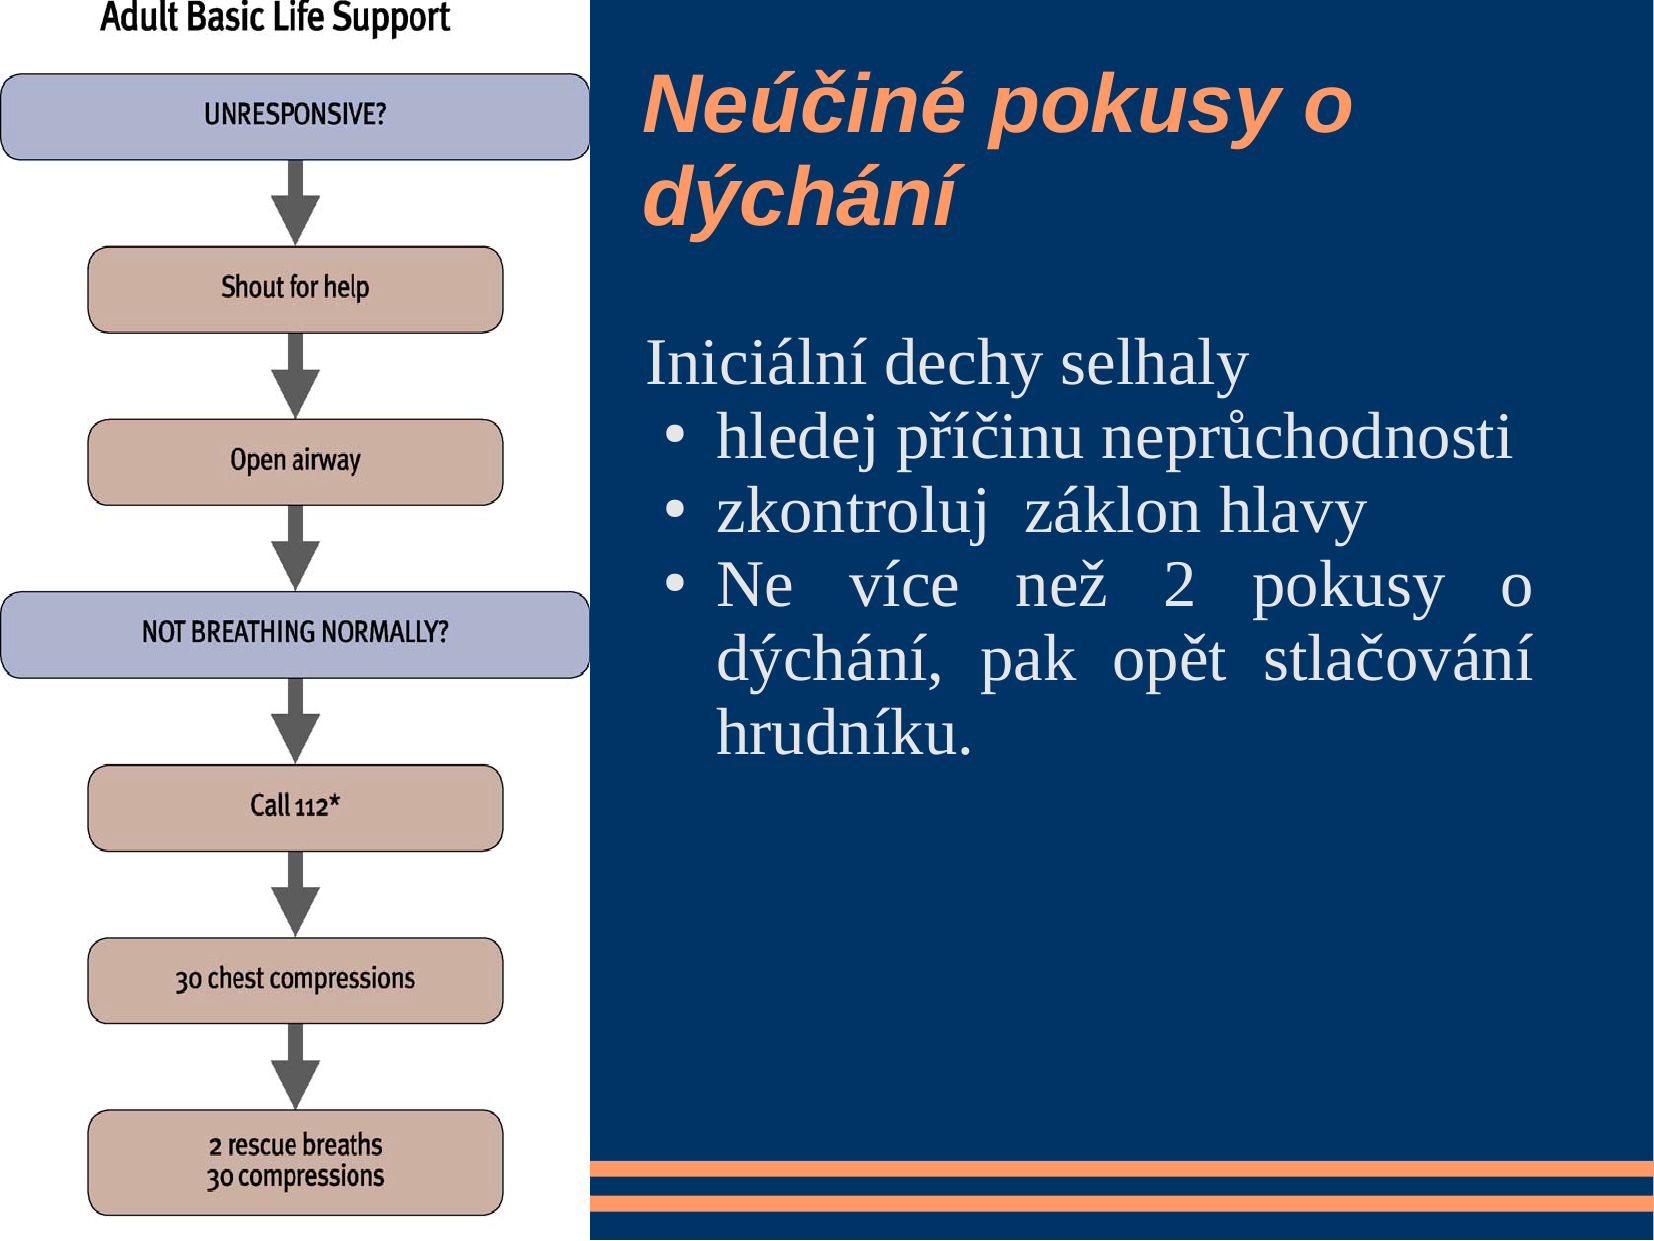

# Neúčiné pokusy o dýchání
Iniciální dechy selhaly
hledej příčinu neprůchodnosti
zkontroluj záklon hlavy
Ne více než 2 pokusy o dýchání, pak opět stlačování hrudníku.